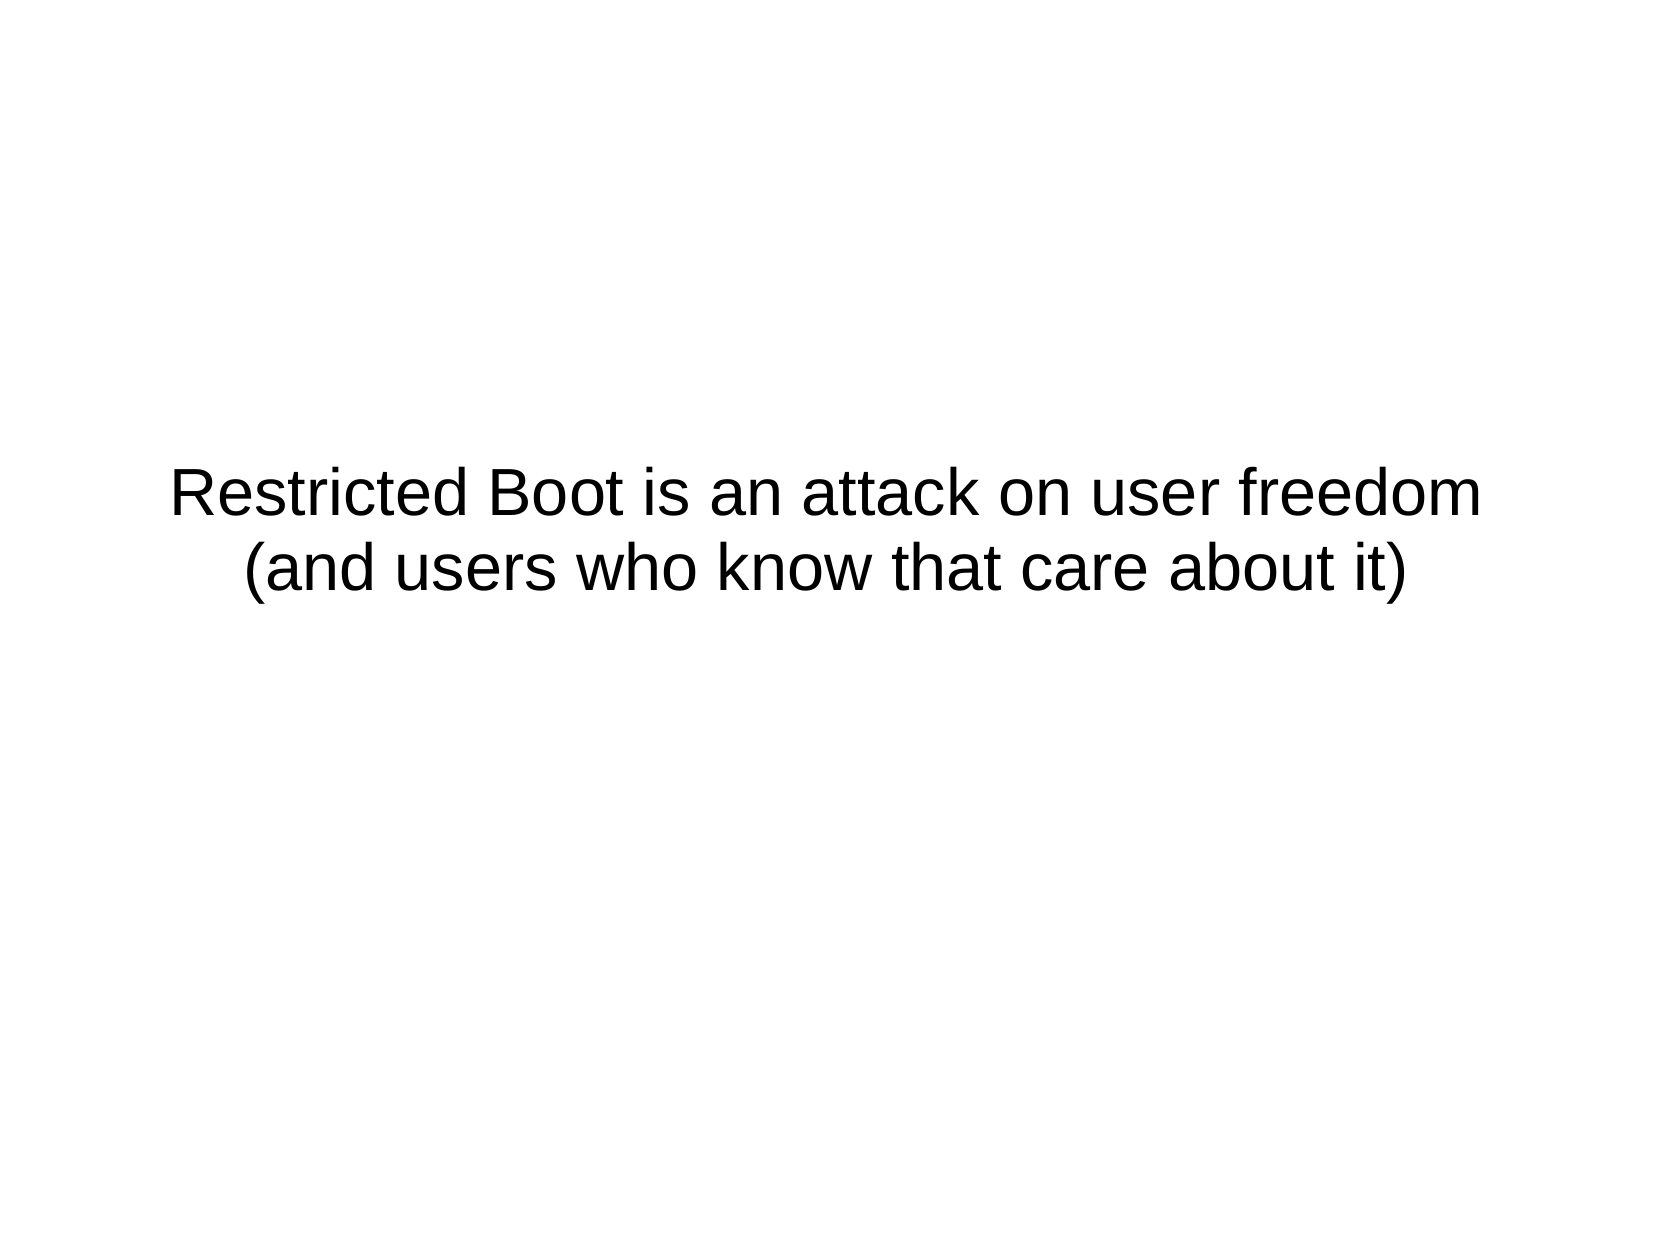

#
Restricted Boot is an attack on user freedom
(and users who know that care about it)